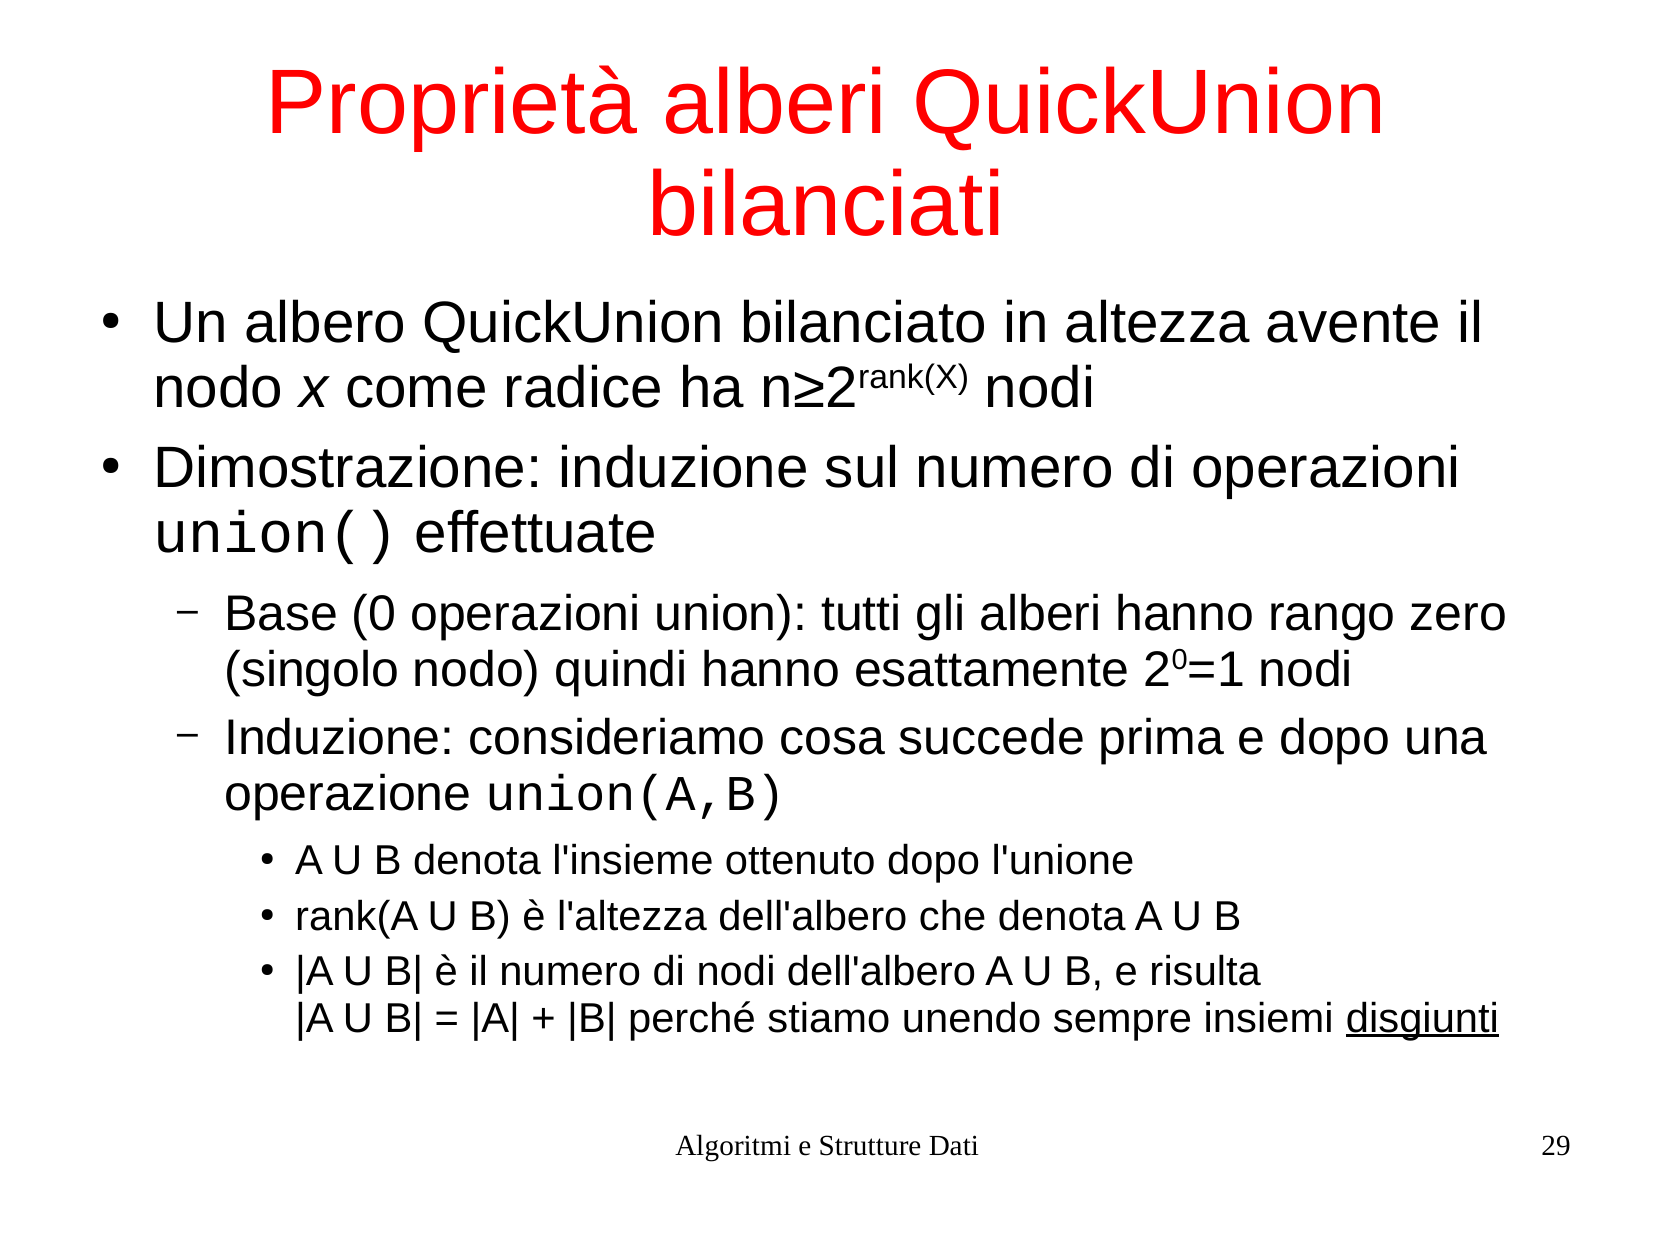

# Proprietà alberi QuickUnion bilanciati
Un albero QuickUnion bilanciato in altezza avente il nodo x come radice ha n≥2rank(X) nodi
Dimostrazione: induzione sul numero di operazioni union() effettuate
Base (0 operazioni union): tutti gli alberi hanno rango zero (singolo nodo) quindi hanno esattamente 20=1 nodi
Induzione: consideriamo cosa succede prima e dopo una operazione union(A,B)
A U B denota l'insieme ottenuto dopo l'unione
rank(A U B) è l'altezza dell'albero che denota A U B
|A U B| è il numero di nodi dell'albero A U B, e risulta
|A U B| = |A| + |B| perché stiamo unendo sempre insiemi disgiunti
Algoritmi e Strutture Dati
29